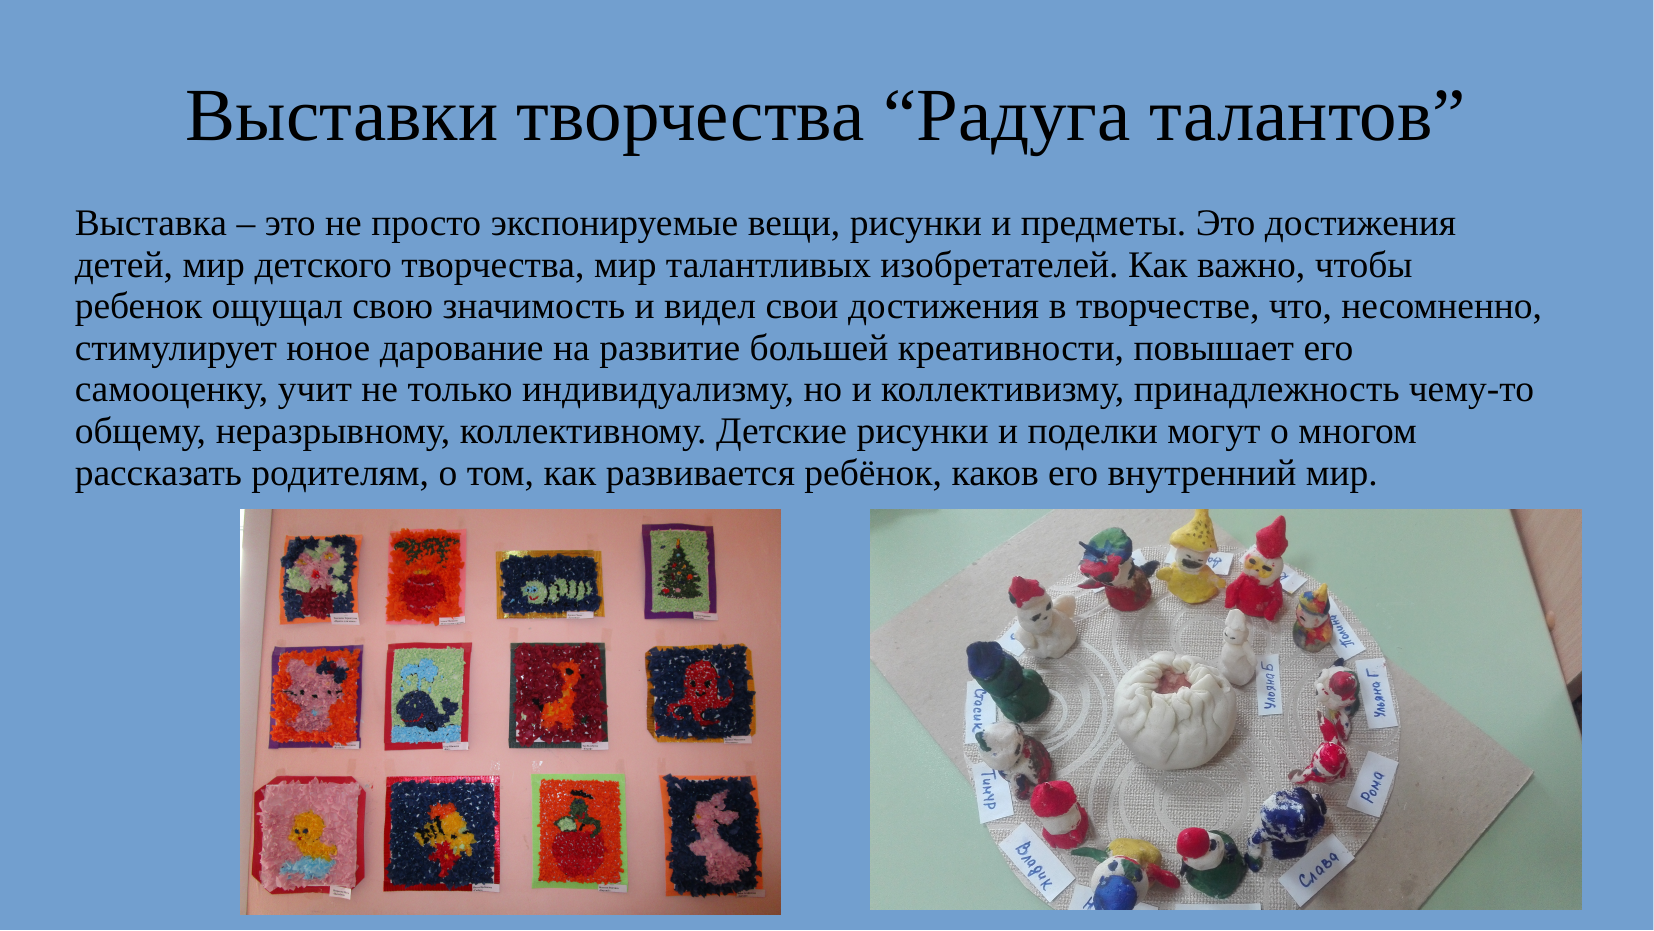

# Выставки творчества “Радуга талантов”
Выставка – это не просто экспонируемые вещи, рисунки и предметы. Это достижения детей, мир детского творчества, мир талантливых изобретателей. Как важно, чтобы ребенок ощущал свою значимость и видел свои достижения в творчестве, что, несомненно, стимулирует юное дарование на развитие большей креативности, повышает его самооценку, учит не только индивидуализму, но и коллективизму, принадлежность чему-то общему, неразрывному, коллективному. Детские рисунки и поделки могут о многом рассказать родителям, о том, как развивается ребёнок, каков его внутренний мир.